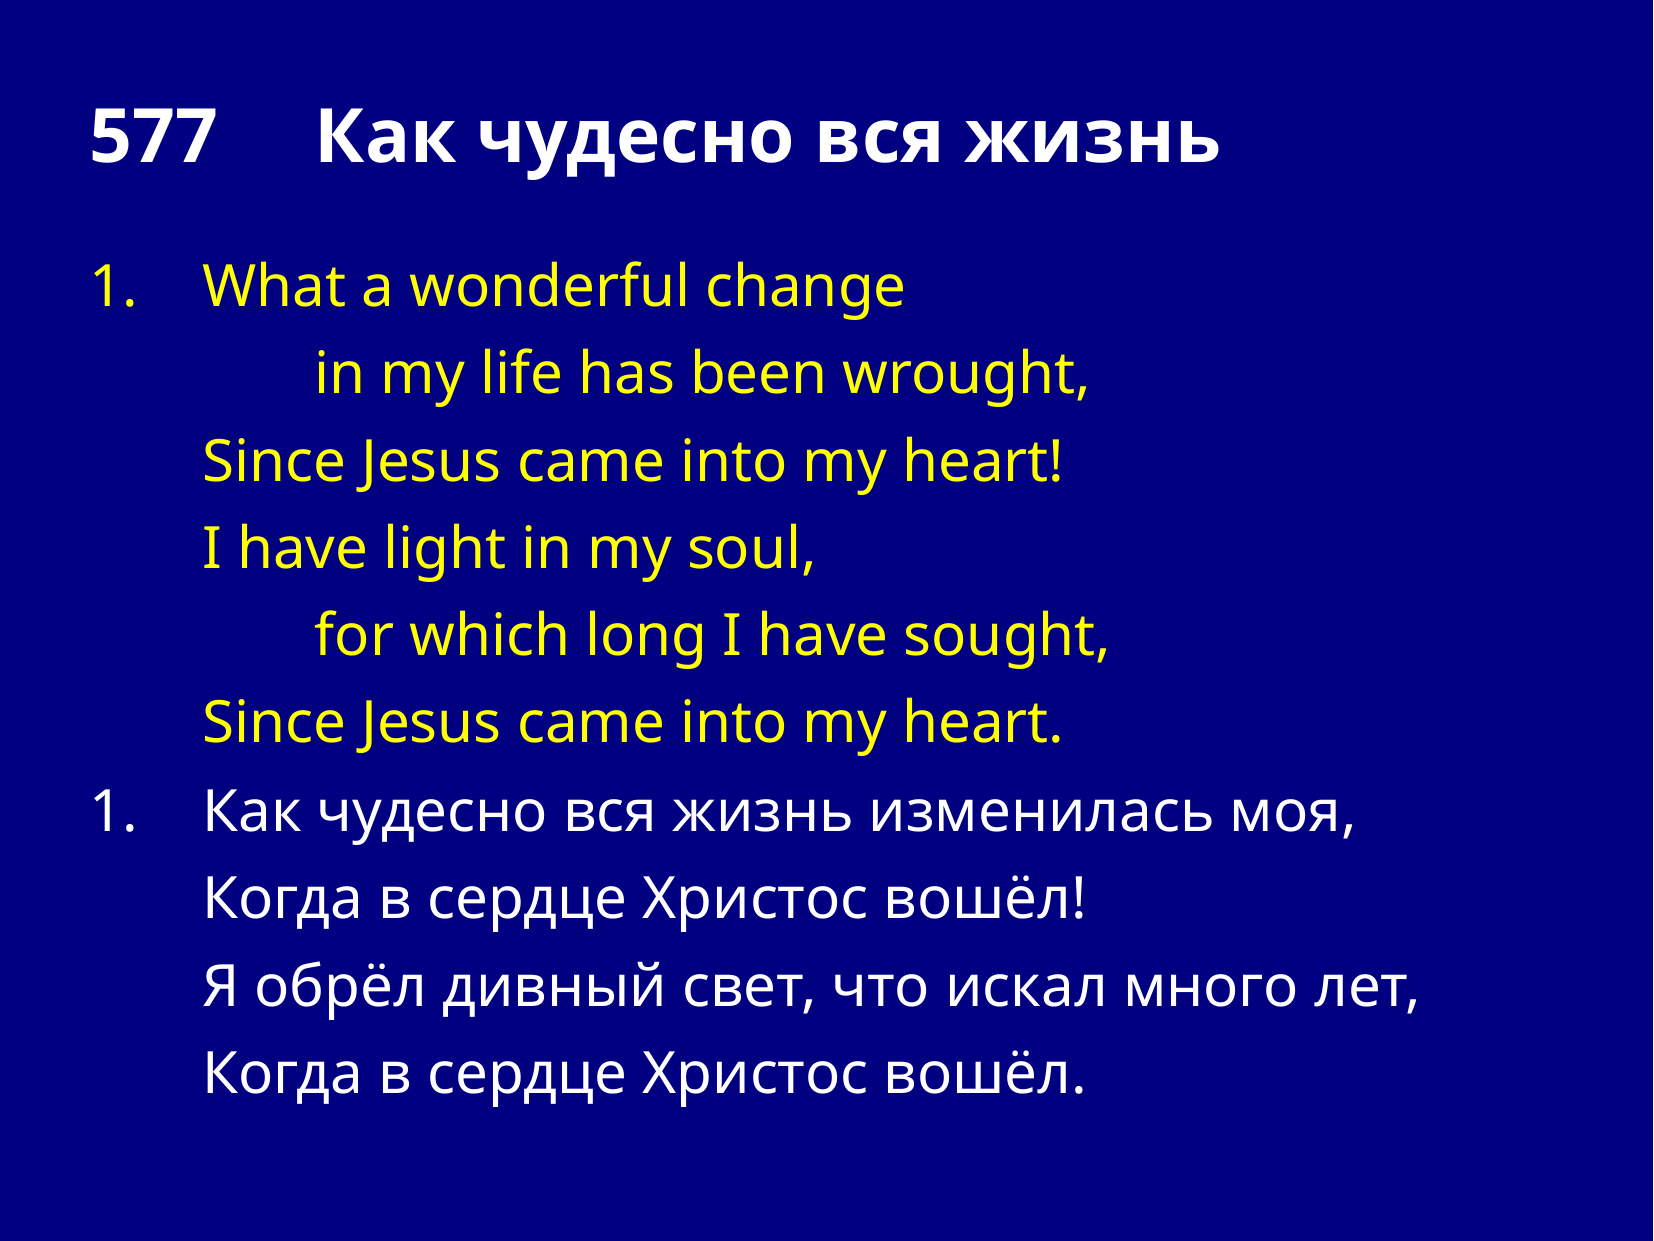

577	Как чудесно вся жизнь
1.	What a wonderful change
		in my life has been wrought,
	Since Jesus came into my heart!
	I have light in my soul,
		for which long I have sought,
	Since Jesus came into my heart.
1.	Как чудесно вся жизнь изменилась моя,
	Когда в сердце Христос вошёл!
	Я обрёл дивный свет, что искал много лет,
	Когда в сердце Христос вошёл.